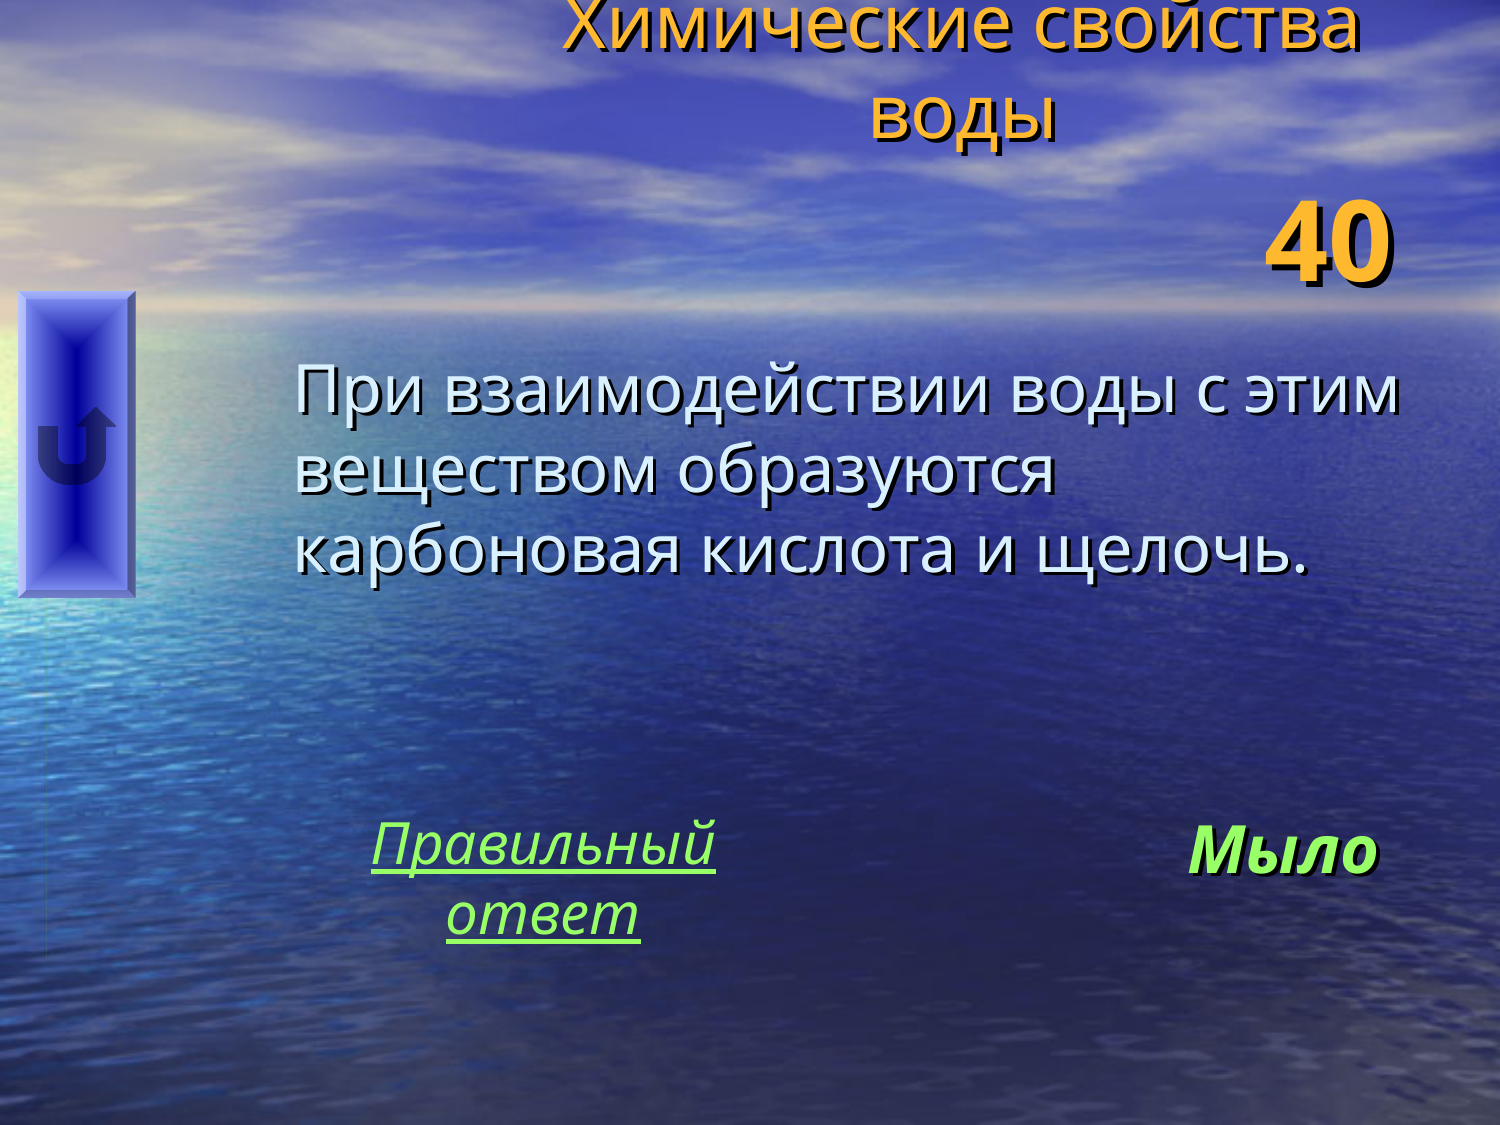

# Химические свойства воды
40
При взаимодействии воды с этим веществом образуются карбоновая кислота и щелочь.
Мыло
Правильный ответ